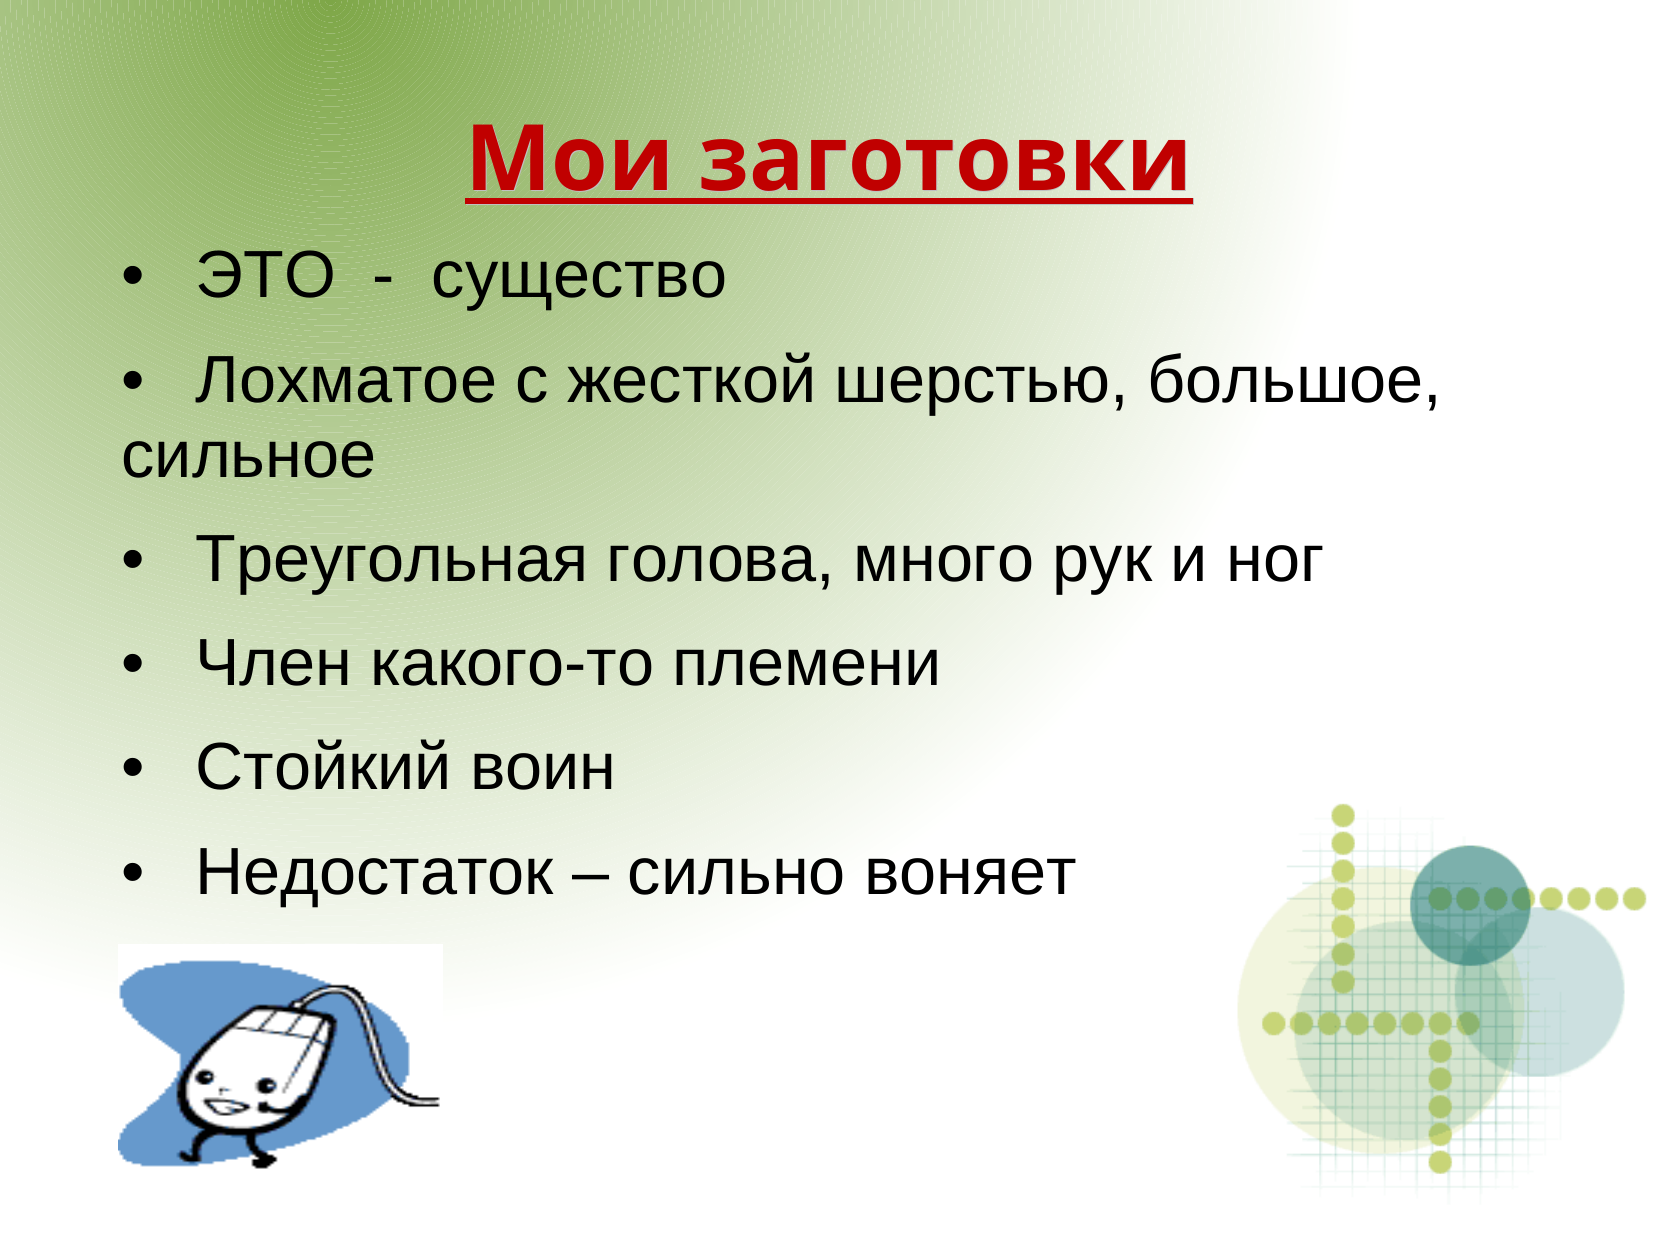

# Мои заготовки
•	ЭТО - существо
•	Лохматое с жесткой шерстью, большое, сильное
•	Треугольная голова, много рук и ног
•	Член какого-то племени
•	Стойкий воин
•	Недостаток – сильно воняет